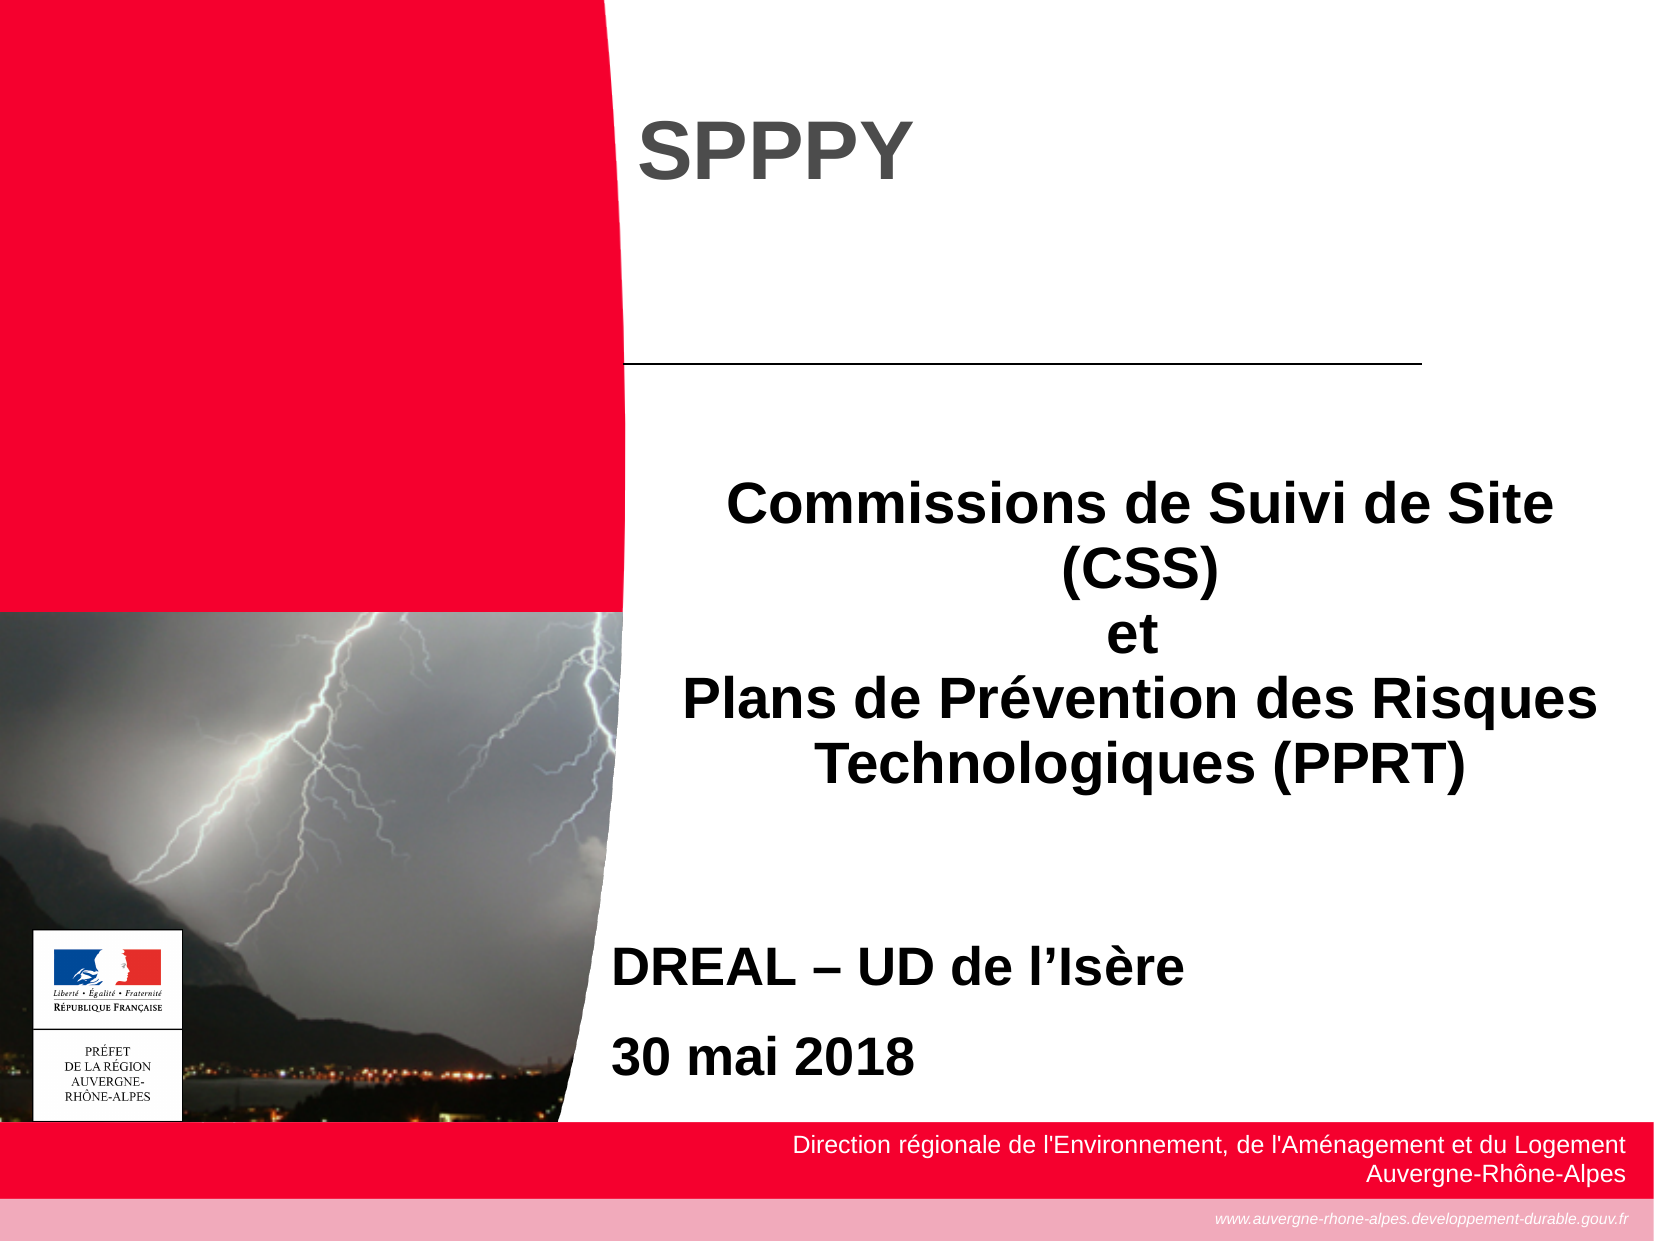

# SPPPY
Commissions de Suivi de Site (CSS)
et
Plans de Prévention des Risques Technologiques (PPRT)
DREAL – UD de l’Isère
30 mai 2018